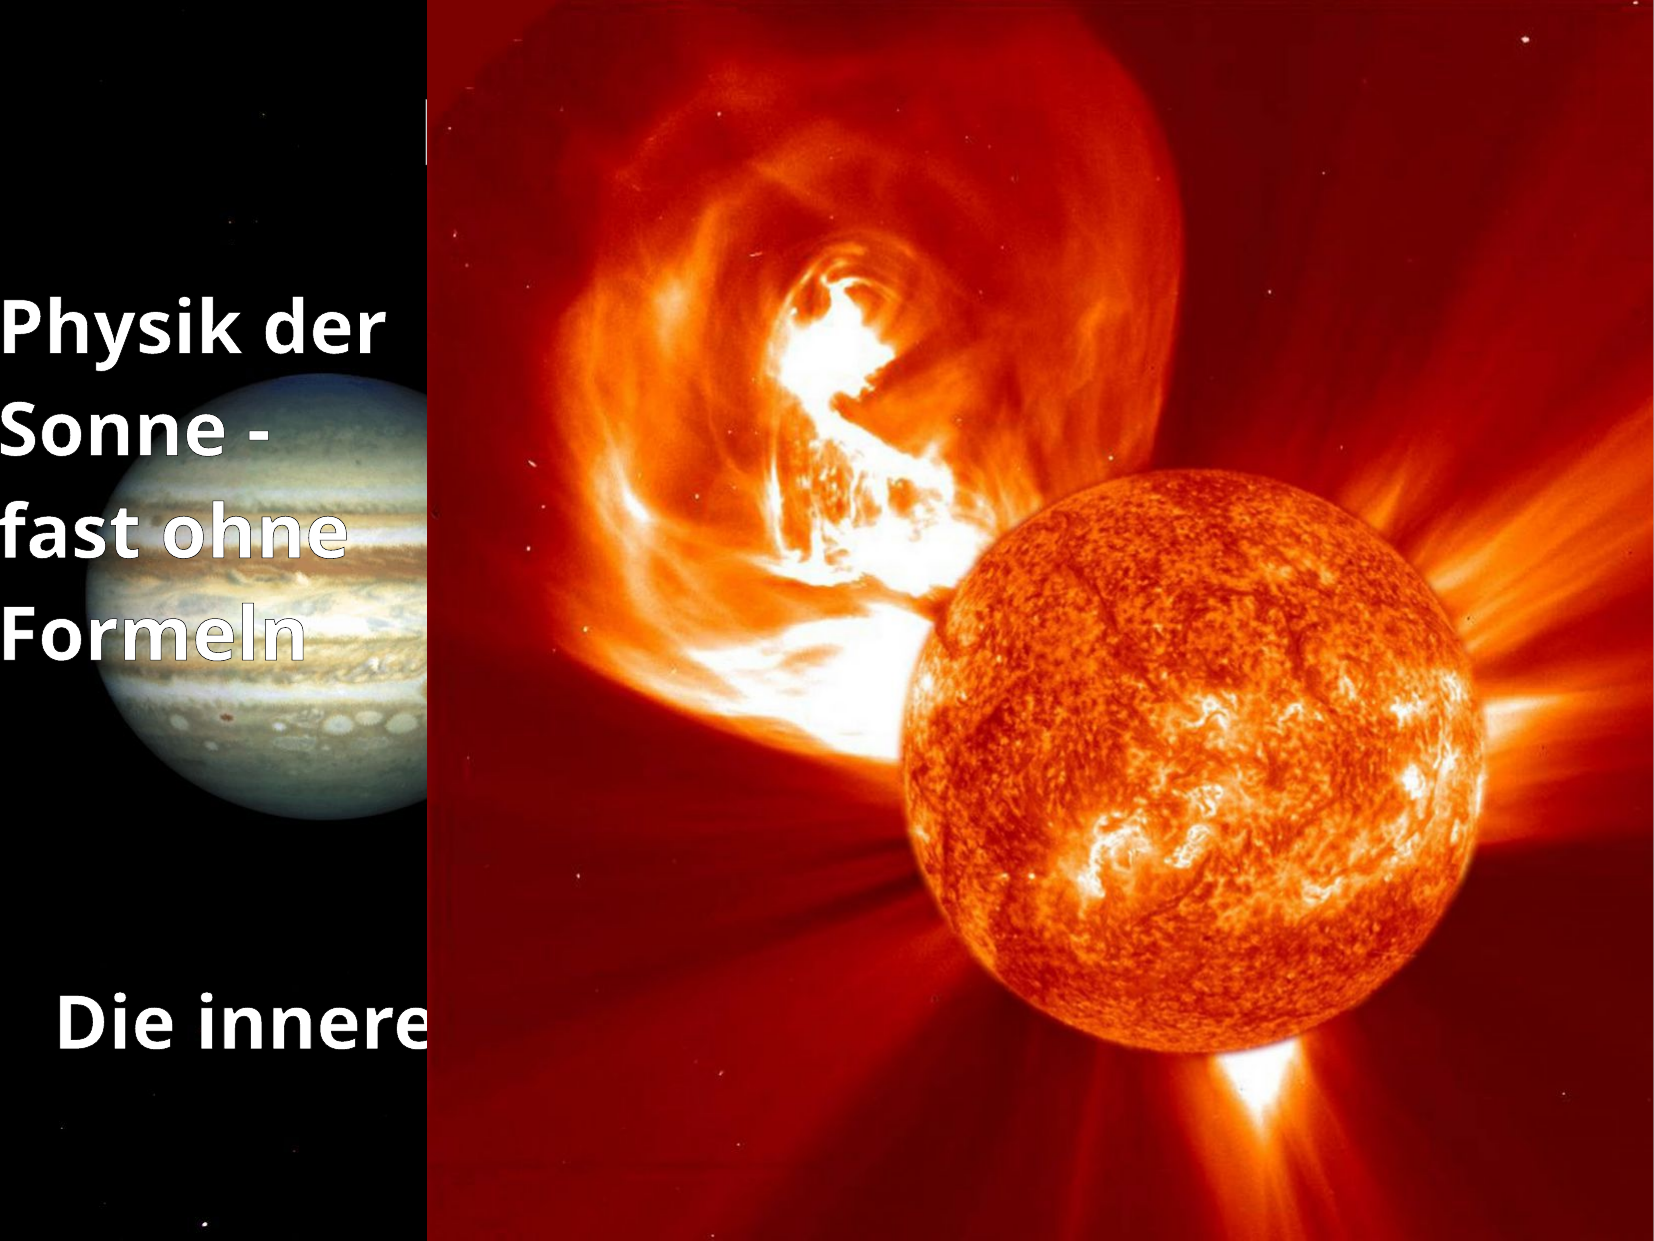

Physik der
Sonne - fast ohne Formeln
# Das Sonnensystem
Die Gasriesen
Eigenschaften
des Mondes
Die inneren Planeten